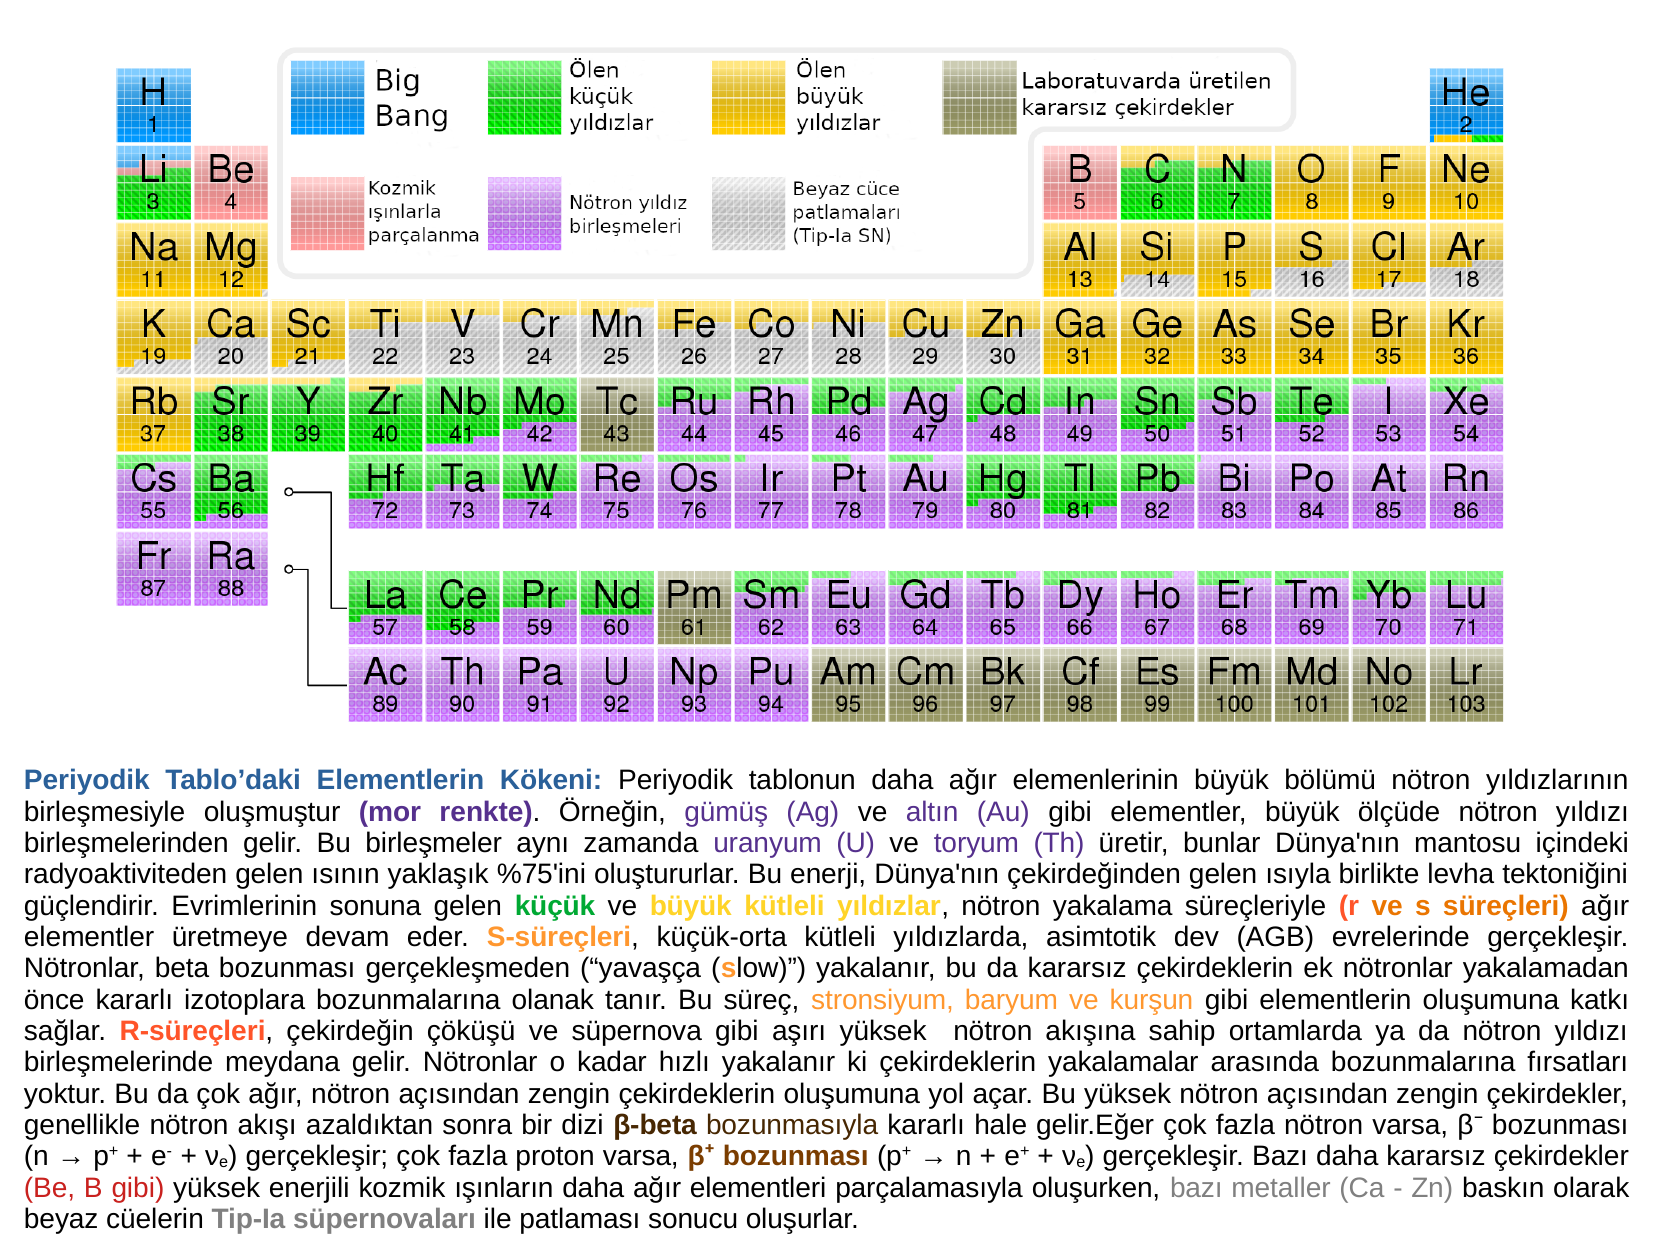

Periyodik Tablo’daki Elementlerin Kökeni: Periyodik tablonun daha ağır elemenlerinin büyük bölümü nötron yıldızlarının birleşmesiyle oluşmuştur (mor renkte). Örneğin, gümüş (Ag) ve altın (Au) gibi elementler, büyük ölçüde nötron yıldızı birleşmelerinden gelir. Bu birleşmeler aynı zamanda uranyum (U) ve toryum (Th) üretir, bunlar Dünya'nın mantosu içindeki radyoaktiviteden gelen ısının yaklaşık %75'ini oluştururlar. Bu enerji, Dünya'nın çekirdeğinden gelen ısıyla birlikte levha tektoniğini güçlendirir. Evrimlerinin sonuna gelen küçük ve büyük kütleli yıldızlar, nötron yakalama süreçleriyle (r ve s süreçleri) ağır elementler üretmeye devam eder. S-süreçleri, küçük-orta kütleli yıldızlarda, asimtotik dev (AGB) evrelerinde gerçekleşir. Nötronlar, beta bozunması gerçekleşmeden (“yavaşça (slow)”) yakalanır, bu da kararsız çekirdeklerin ek nötronlar yakalamadan önce kararlı izotoplara bozunmalarına olanak tanır. Bu süreç, stronsiyum, baryum ve kurşun gibi elementlerin oluşumuna katkı sağlar. R-süreçleri, çekirdeğin çöküşü ve süpernova gibi aşırı yüksek nötron akışına sahip ortamlarda ya da nötron yıldızı birleşmelerinde meydana gelir. Nötronlar o kadar hızlı yakalanır ki çekirdeklerin yakalamalar arasında bozunmalarına fırsatları yoktur. Bu da çok ağır, nötron açısından zengin çekirdeklerin oluşumuna yol açar. Bu yüksek nötron açısından zengin çekirdekler, genellikle nötron akışı azaldıktan sonra bir dizi β-beta bozunmasıyla kararlı hale gelir.Eğer çok fazla nötron varsa, β⁻ bozunması (n → p+ + e- + νe) gerçekleşir; çok fazla proton varsa, β⁺ bozunması (p+ → n + e+ + νe) gerçekleşir. Bazı daha kararsız çekirdekler (Be, B gibi) yüksek enerjili kozmik ışınların daha ağır elementleri parçalamasıyla oluşurken, bazı metaller (Ca - Zn) baskın olarak beyaz cüelerin Tip-Ia süpernovaları ile patlaması sonucu oluşurlar.